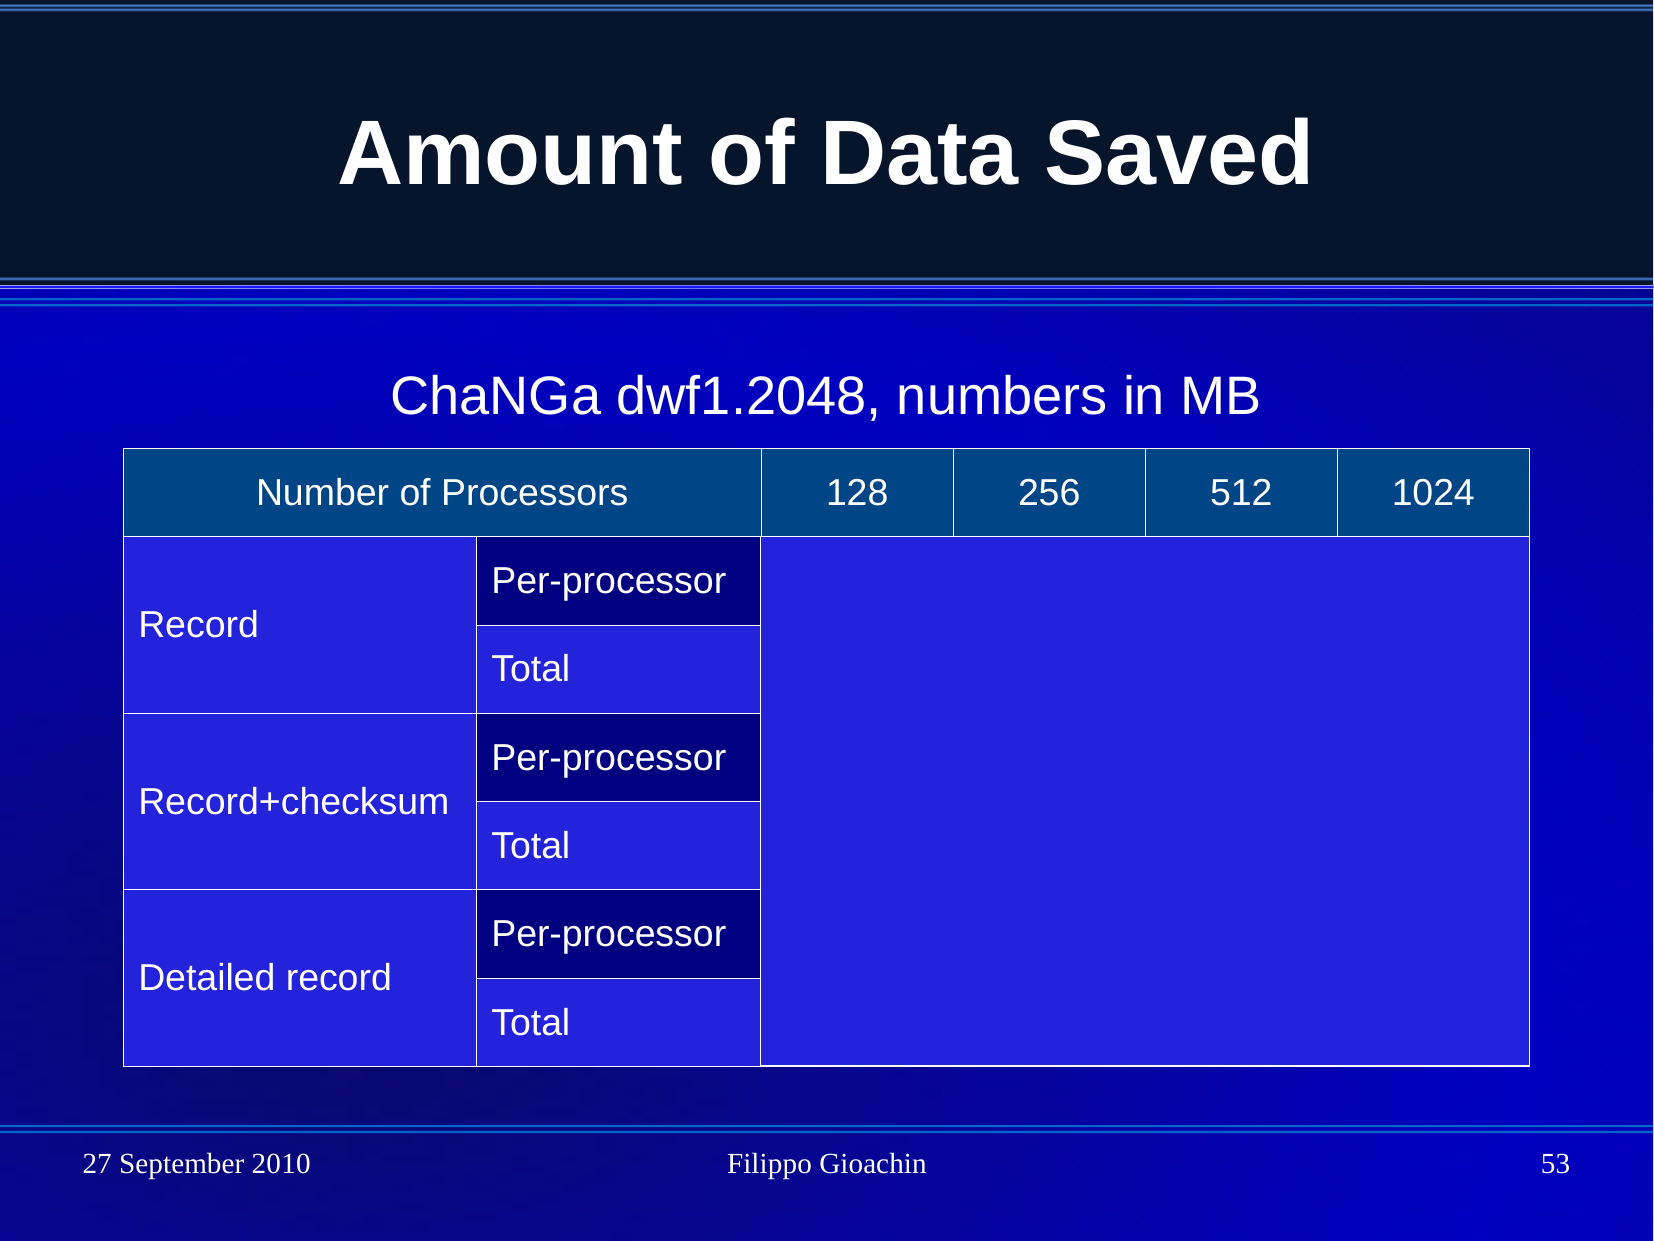

# Amount of Data Saved
ChaNGa dwf1.2048, numbers in MB
| Number of Processors | | 128 | 256 | 512 | 1024 |
| --- | --- | --- | --- | --- | --- |
| Record | Per-processor | 0.87 | 0.67 | 0.54 | 0.44 |
| | Total | 112 | 173 | 279 | 453 |
| Record+checksum | Per-processor | 1.49 | 1.14 | 0.92 | 0.75 |
| | Total | 190 | 292 | 473 | 765 |
| Detailed record | Per-processor | 111 | 79 | 59 | 47 |
| | Total | 14,208 | 20,224 | 30,208 | 48,128 |
27 September 2010
Filippo Gioachin
53